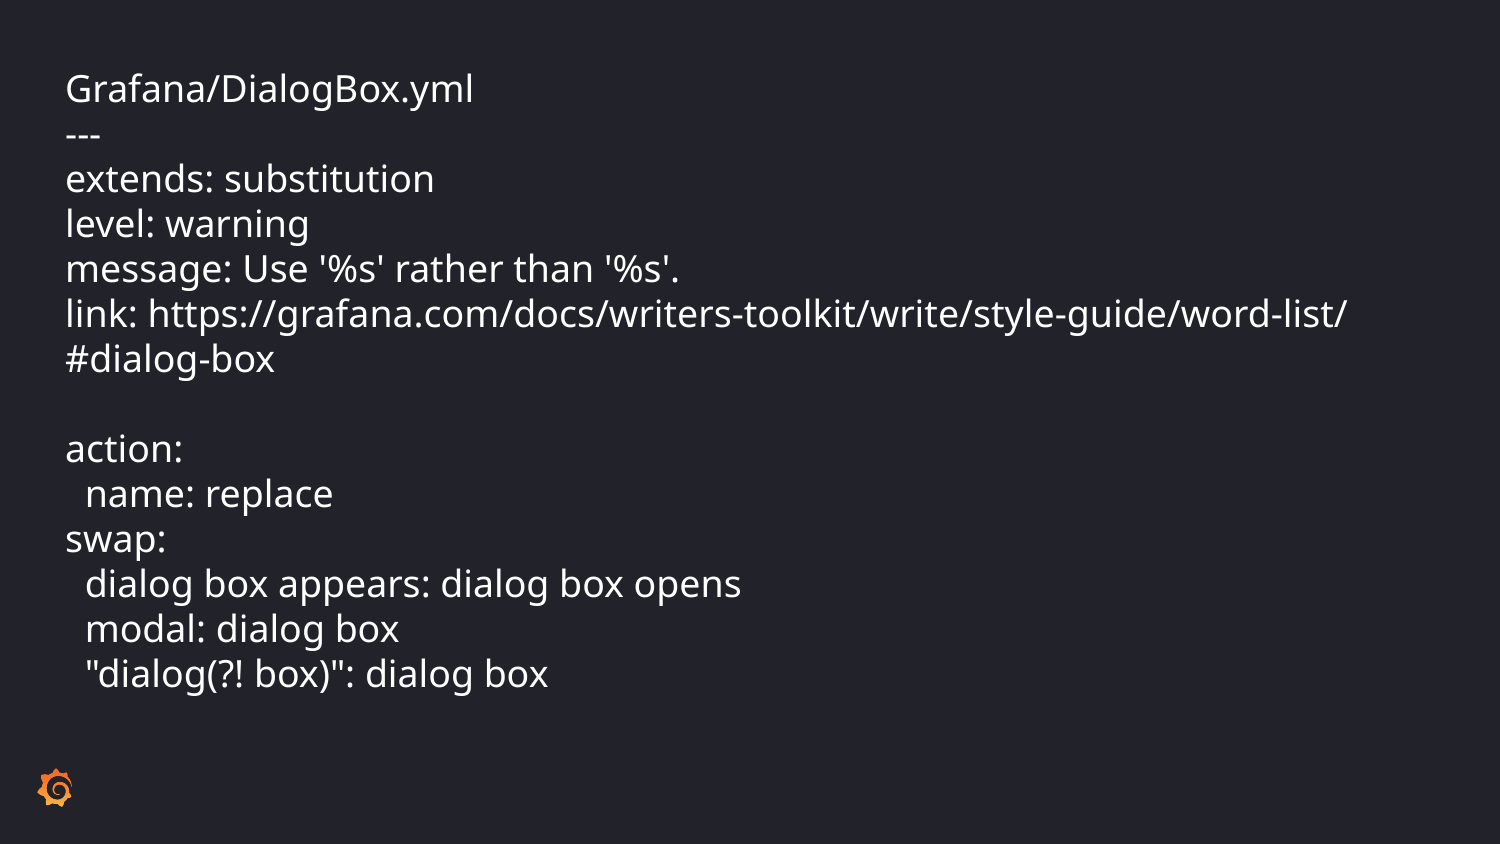

Grafana/DialogBox.yml
---
extends: substitution
level: warning
message: Use '%s' rather than '%s'.
link: https://grafana.com/docs/writers-toolkit/write/style-guide/word-list/#dialog-box
action:
 name: replace
swap:
 dialog box appears: dialog box opens
 modal: dialog box
 "dialog(?! box)": dialog box